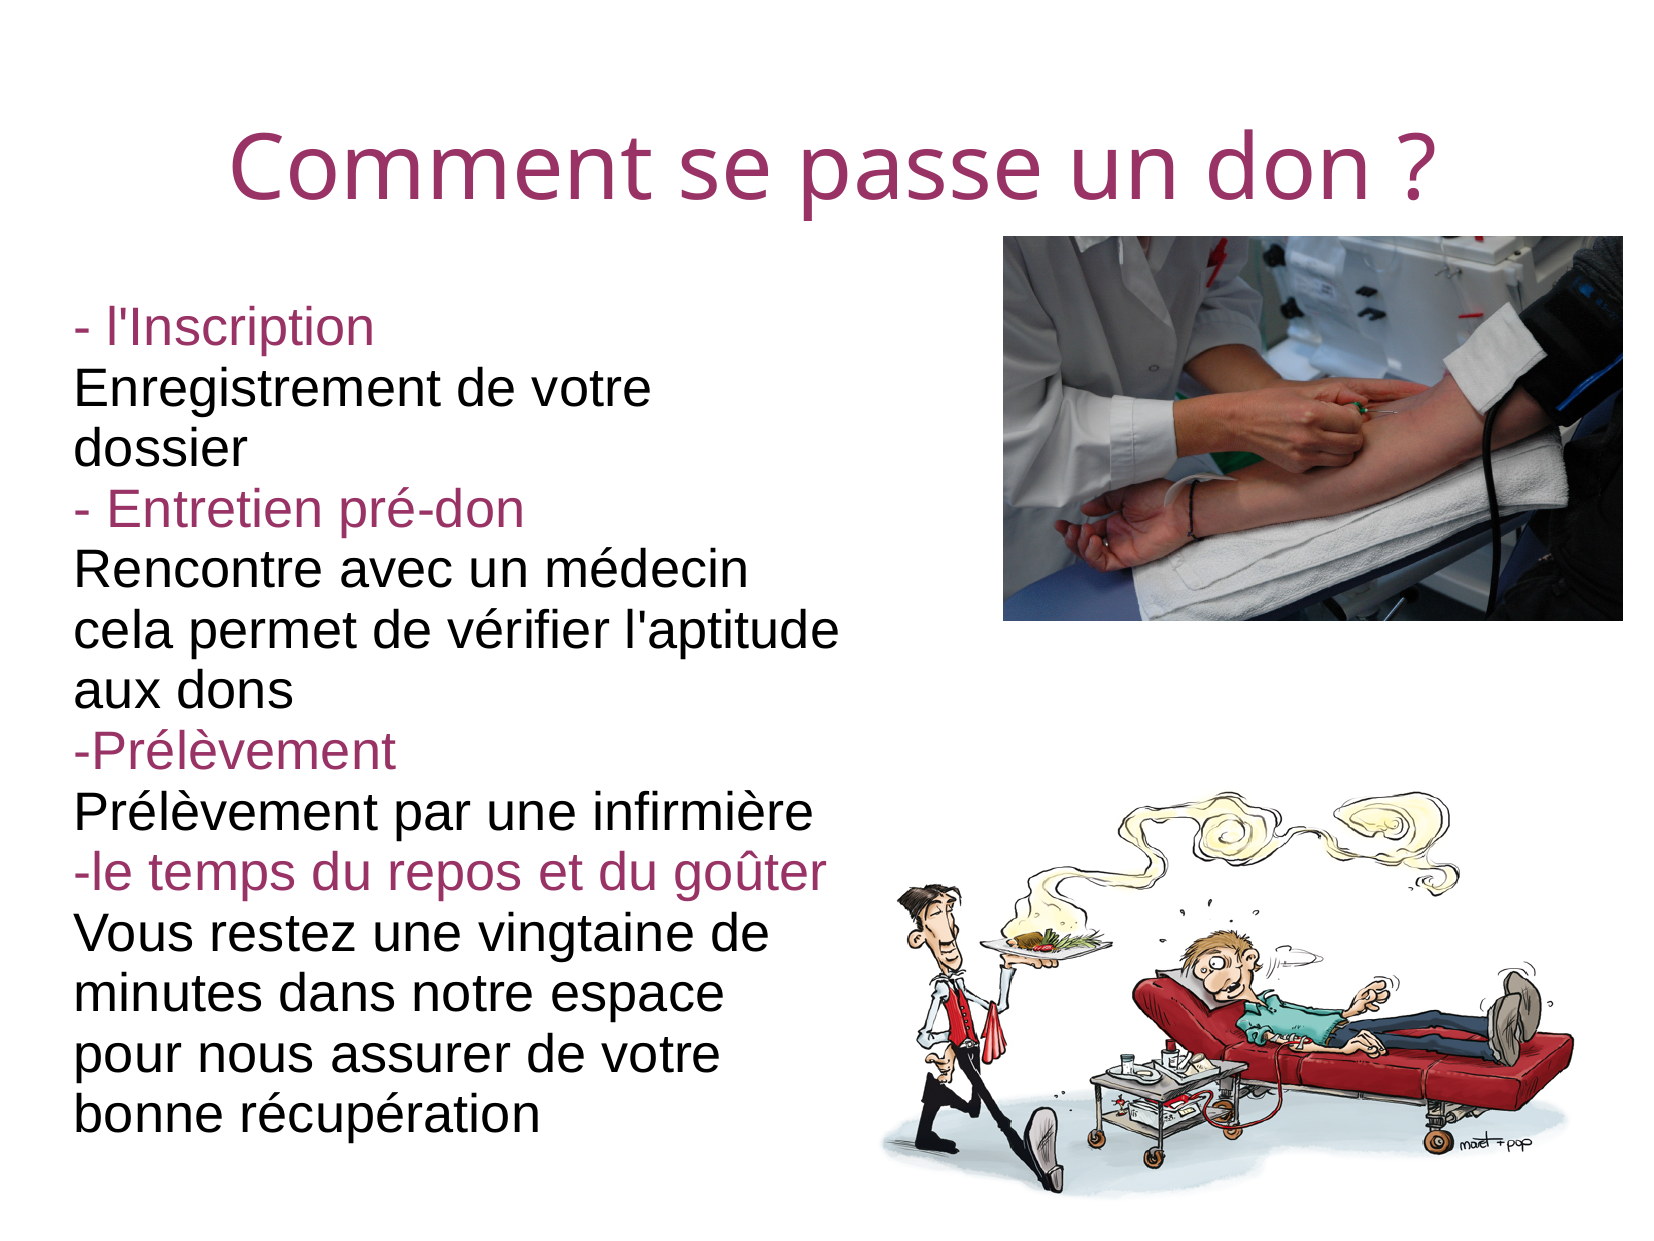

# Comment se passe un don ?
- l'Inscription
Enregistrement de votre dossier
- Entretien pré-don
Rencontre avec un médecin cela permet de vérifier l'aptitude aux dons
-Prélèvement
Prélèvement par une infirmière
-le temps du repos et du goûter
Vous restez une vingtaine de minutes dans notre espace pour nous assurer de votre bonne récupération